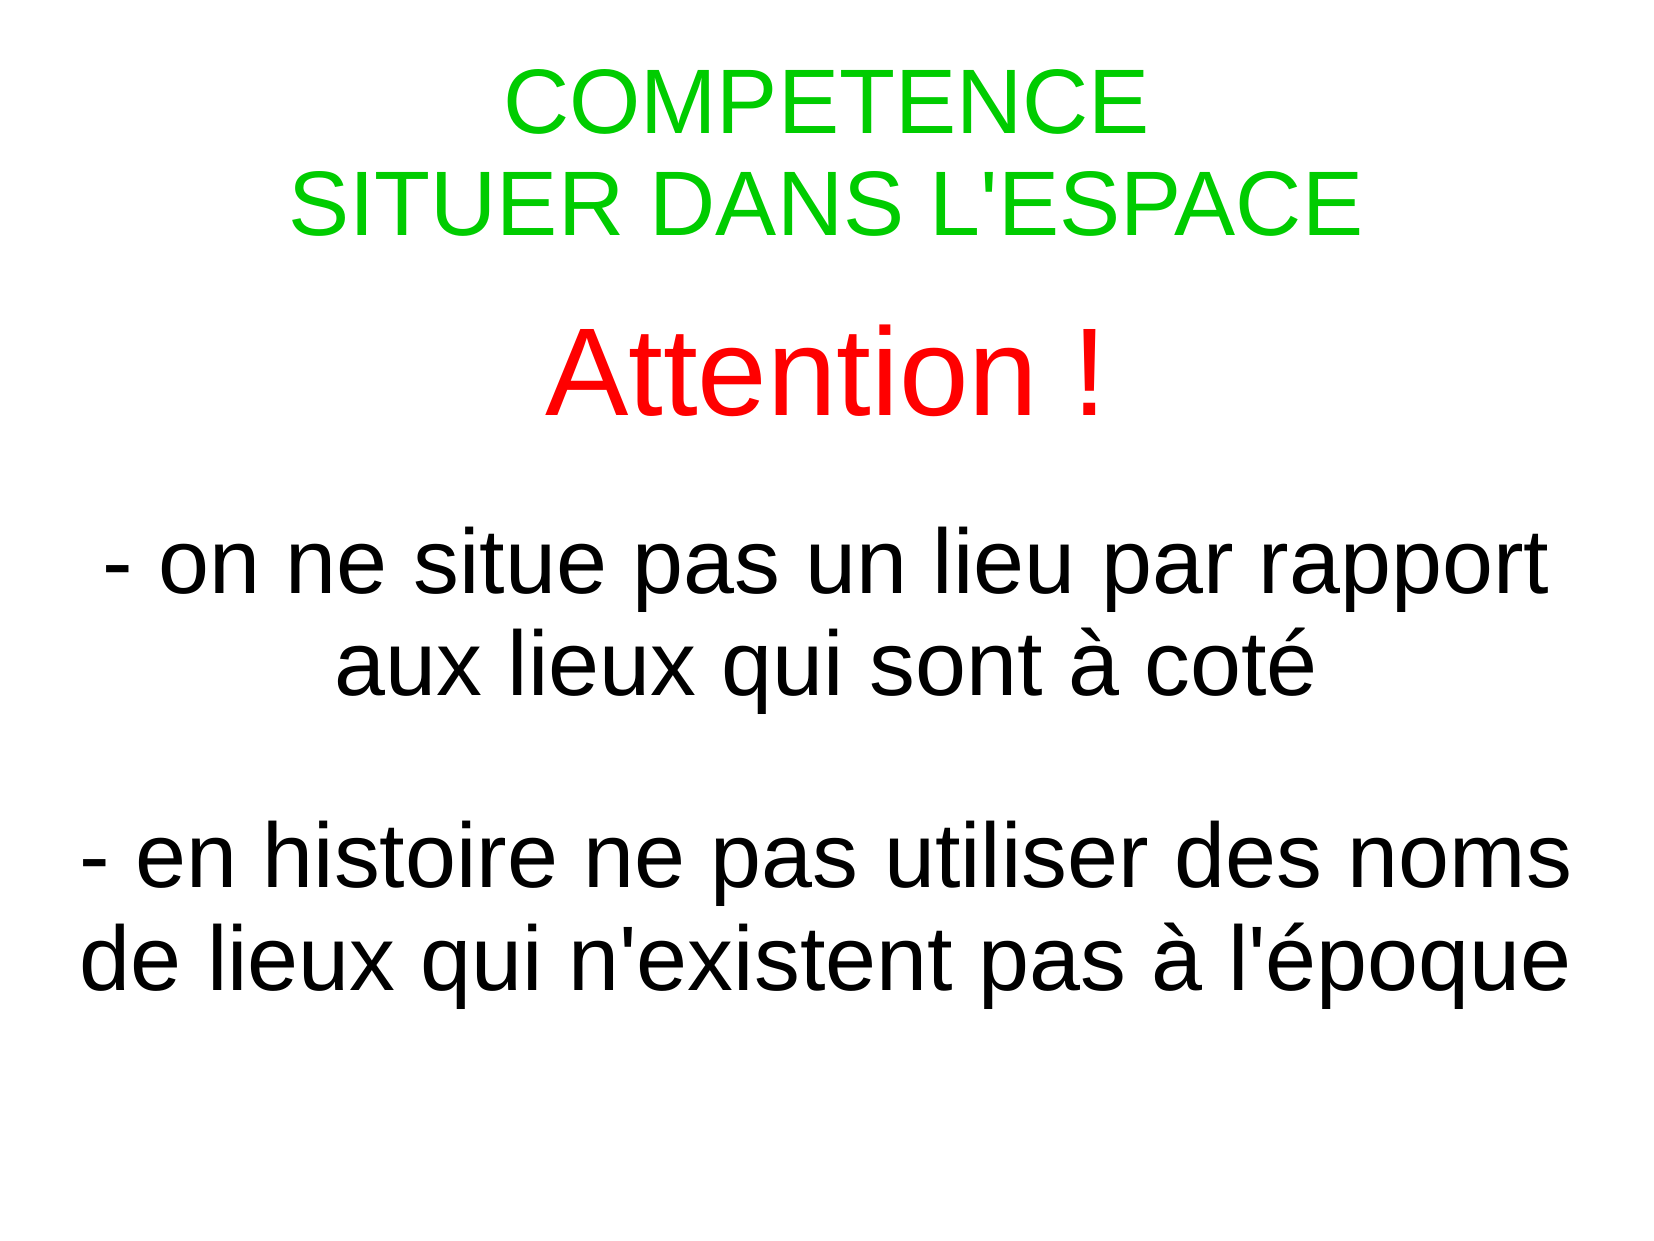

# COMPETENCE SITUER DANS L'ESPACE
Attention !
- on ne situe pas un lieu par rapport aux lieux qui sont à coté
- en histoire ne pas utiliser des noms de lieux qui n'existent pas à l'époque